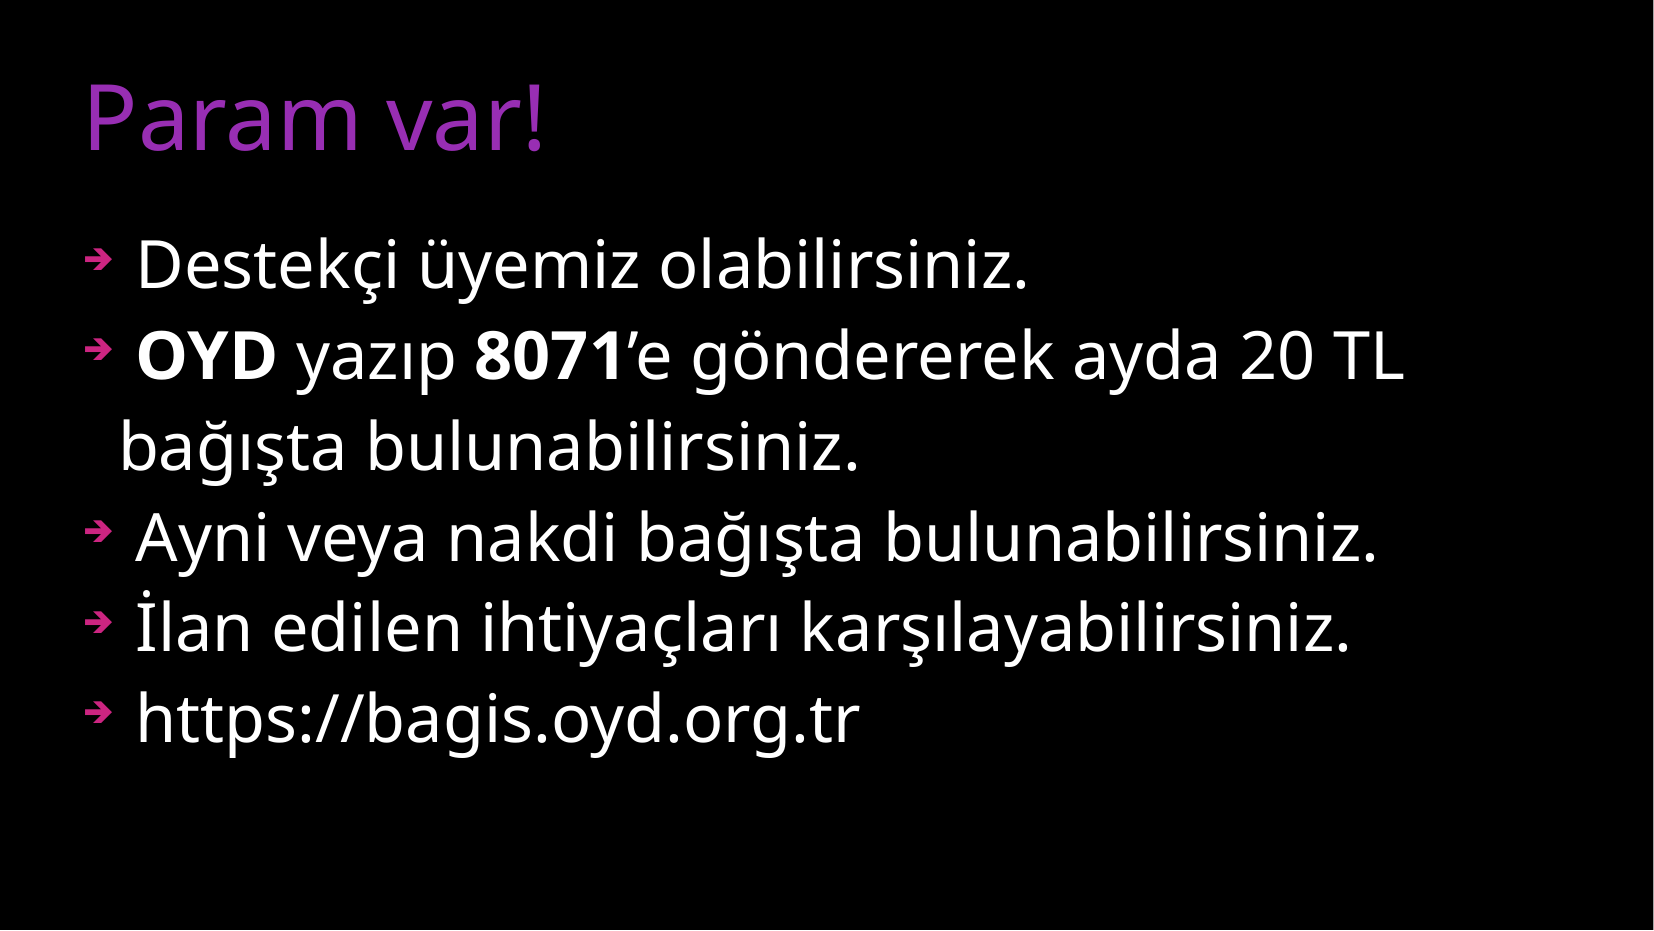

# Param var!
 Destekçi üyemiz olabilirsiniz.
 OYD yazıp 8071’e göndererek ayda 20 TL bağışta bulunabilirsiniz.
 Ayni veya nakdi bağışta bulunabilirsiniz.
 İlan edilen ihtiyaçları karşılayabilirsiniz.
 https://bagis.oyd.org.tr